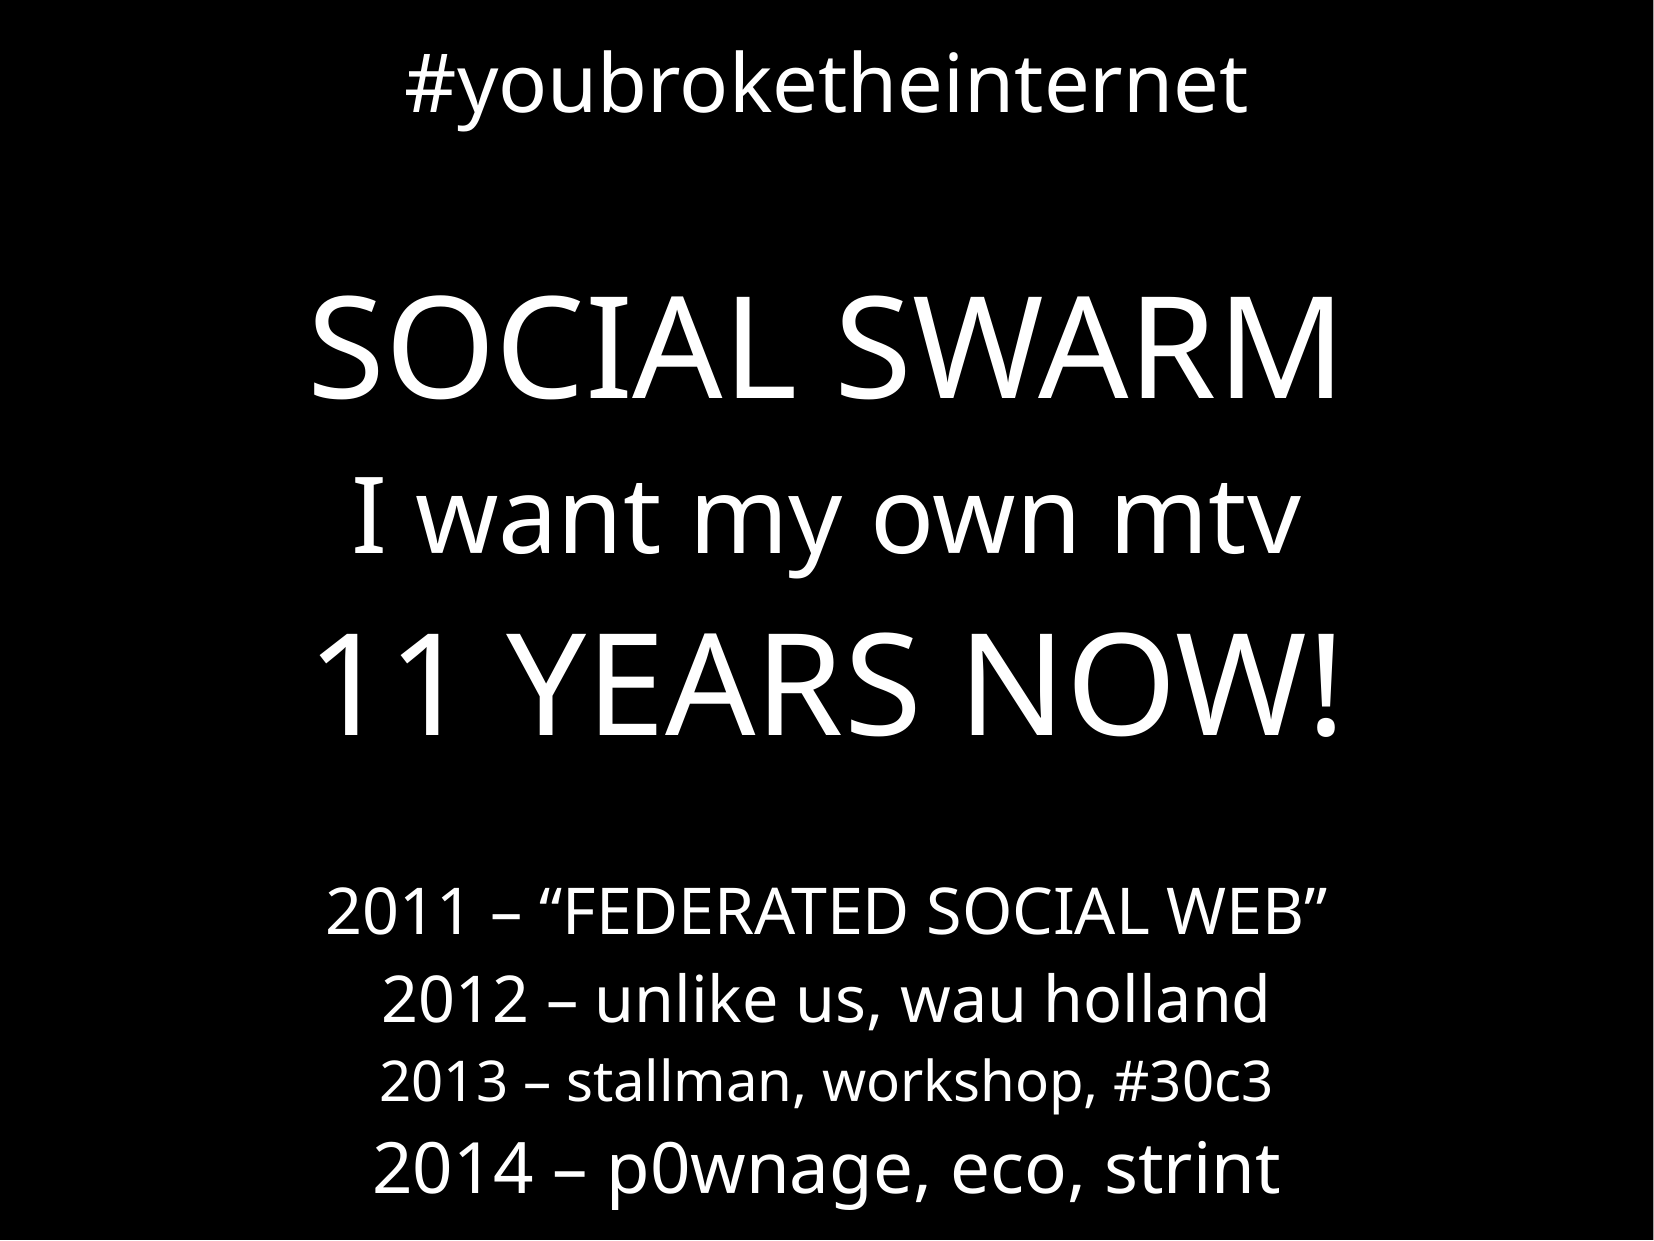

# #youbroketheinternet
SOCIAL SWARM
I want my own mtv
11 YEARS NOW!
2011 – “FEDERATED SOCIAL WEB”
2012 – unlike us, wau holland
2013 – stallman, workshop, #30c3
2014 – p0wnage, eco, strint